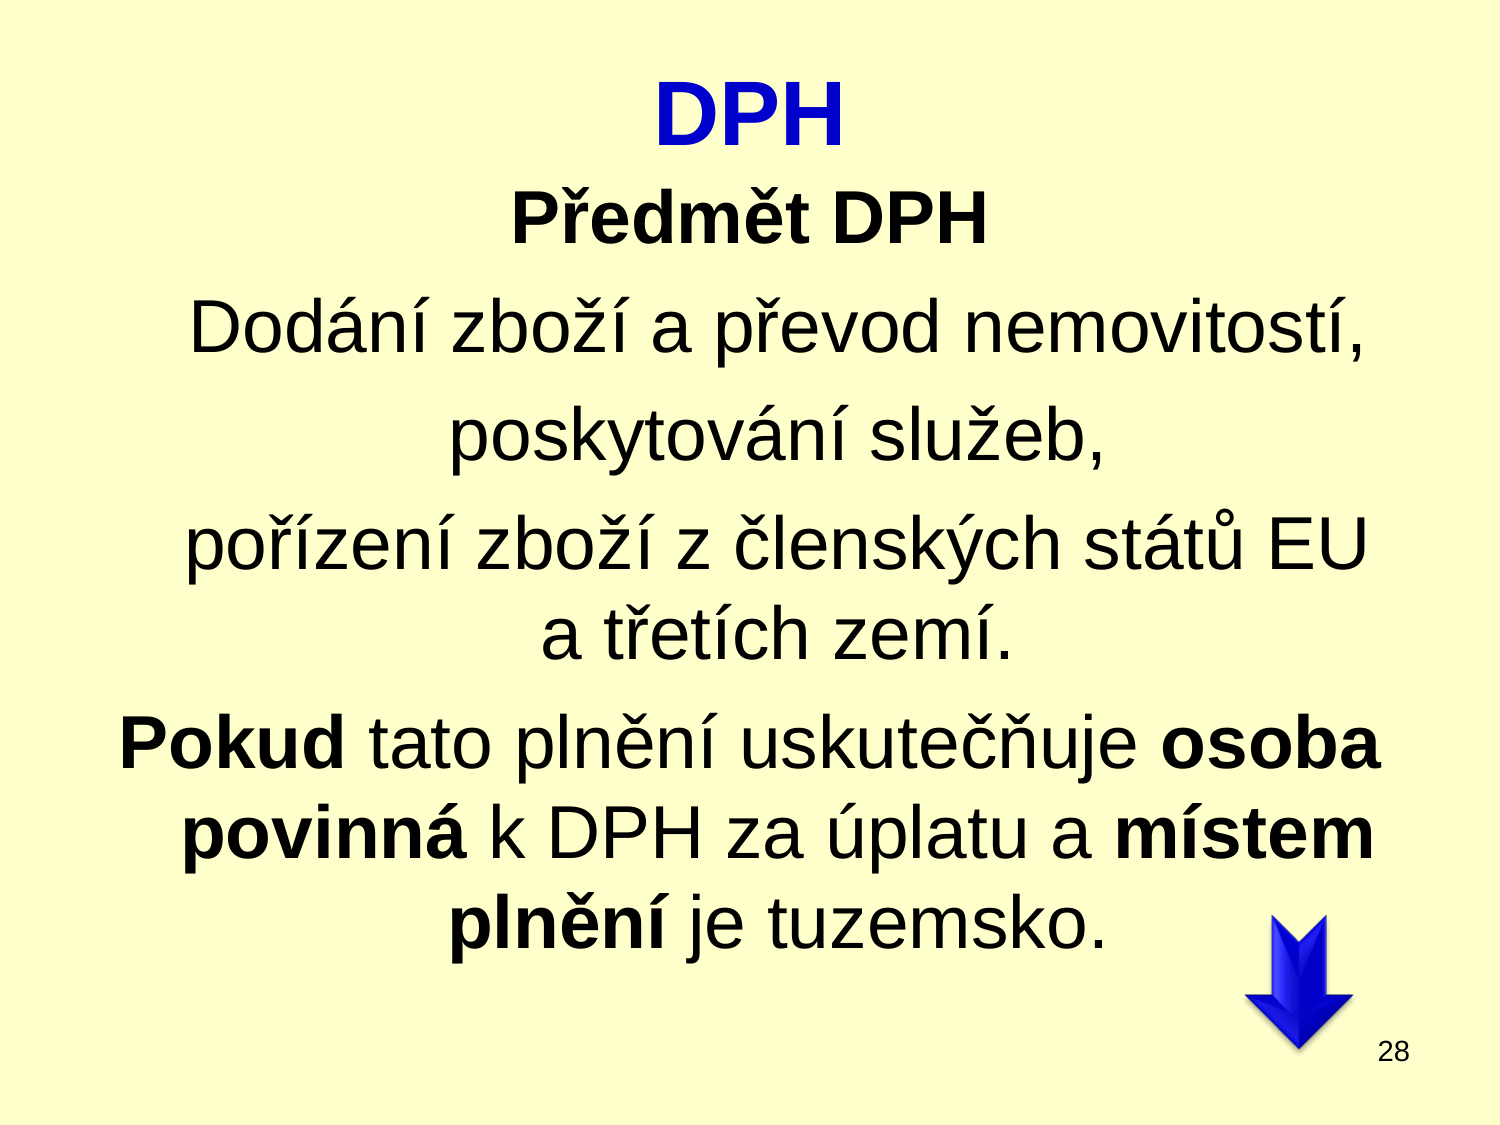

# DPH
Předmět DPH
	Dodání zboží a převod nemovitostí,
	poskytování služeb,
	pořízení zboží z členských států EU
a třetích zemí.
Pokud tato plnění uskutečňuje osoba povinná k DPH za úplatu a místem plnění je tuzemsko.